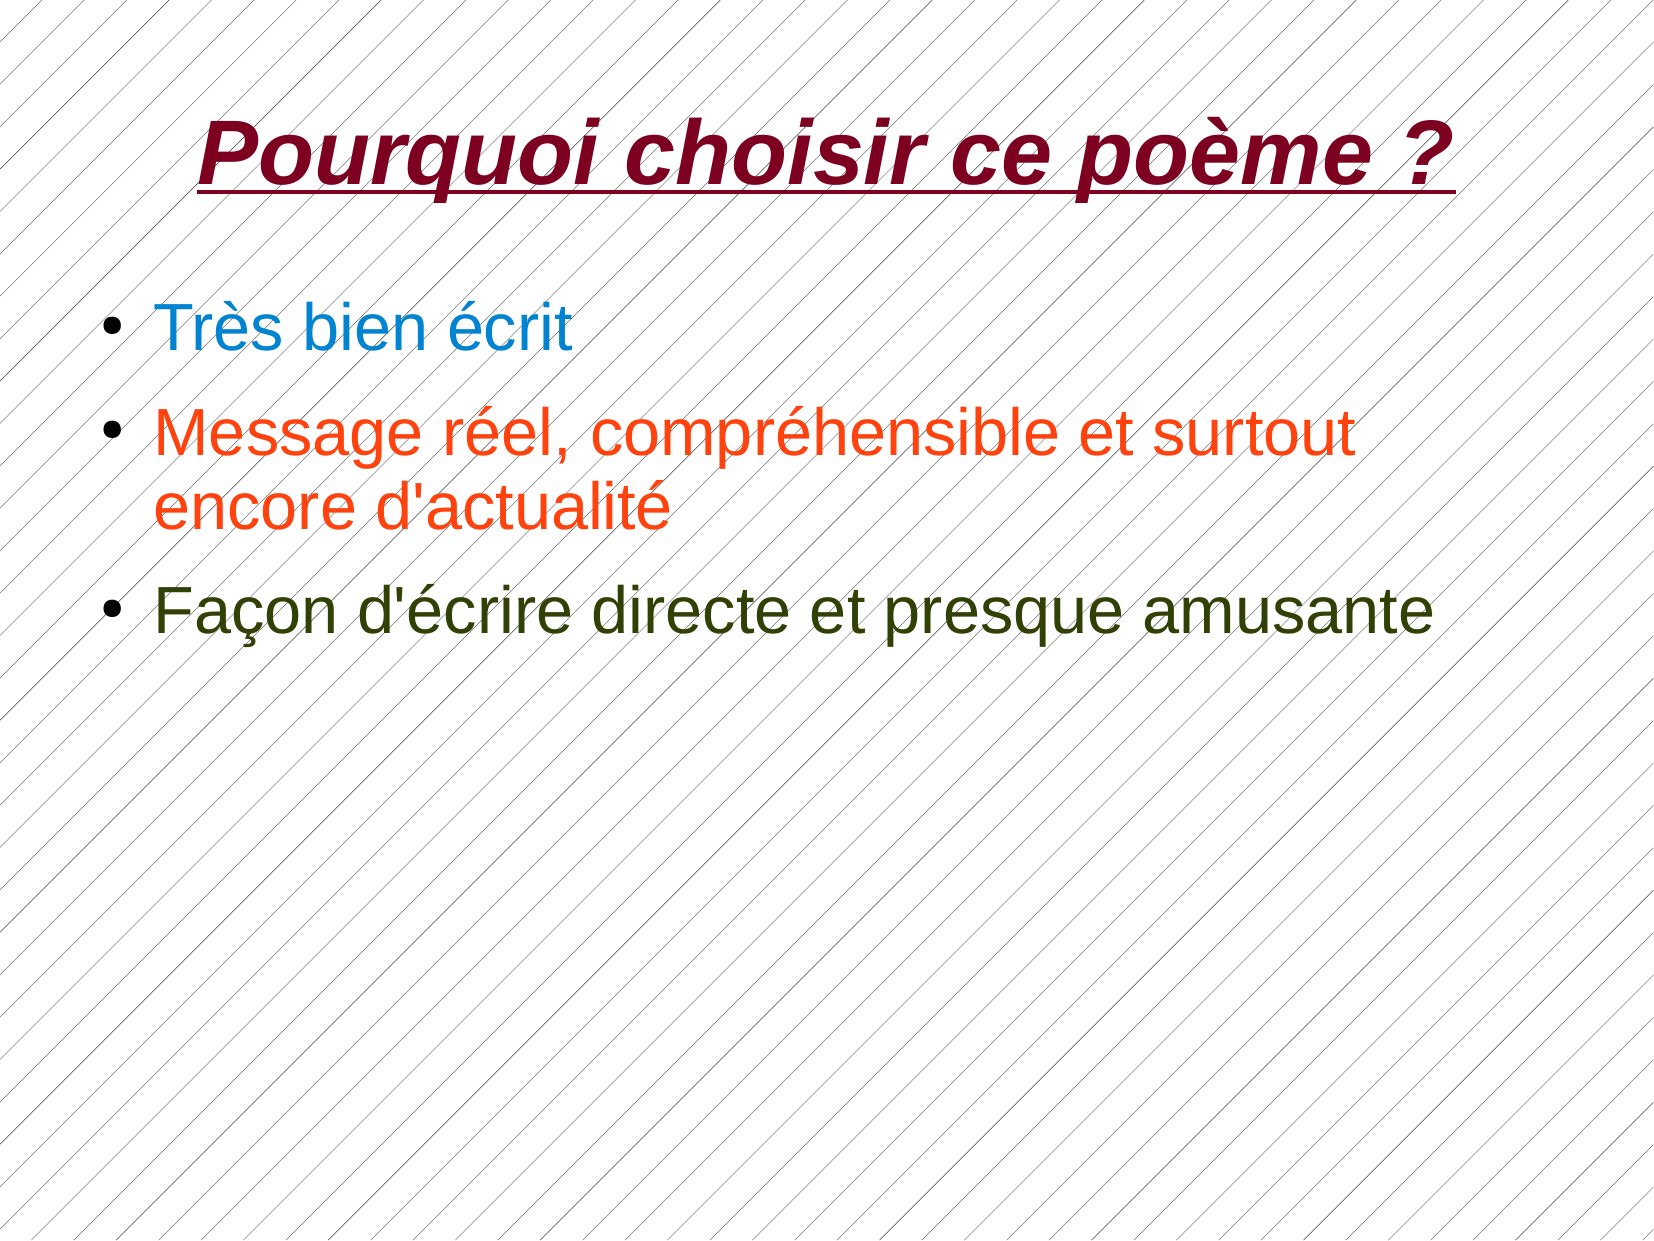

# Pourquoi choisir ce poème ?
Très bien écrit
Message réel, compréhensible et surtout encore d'actualité
Façon d'écrire directe et presque amusante